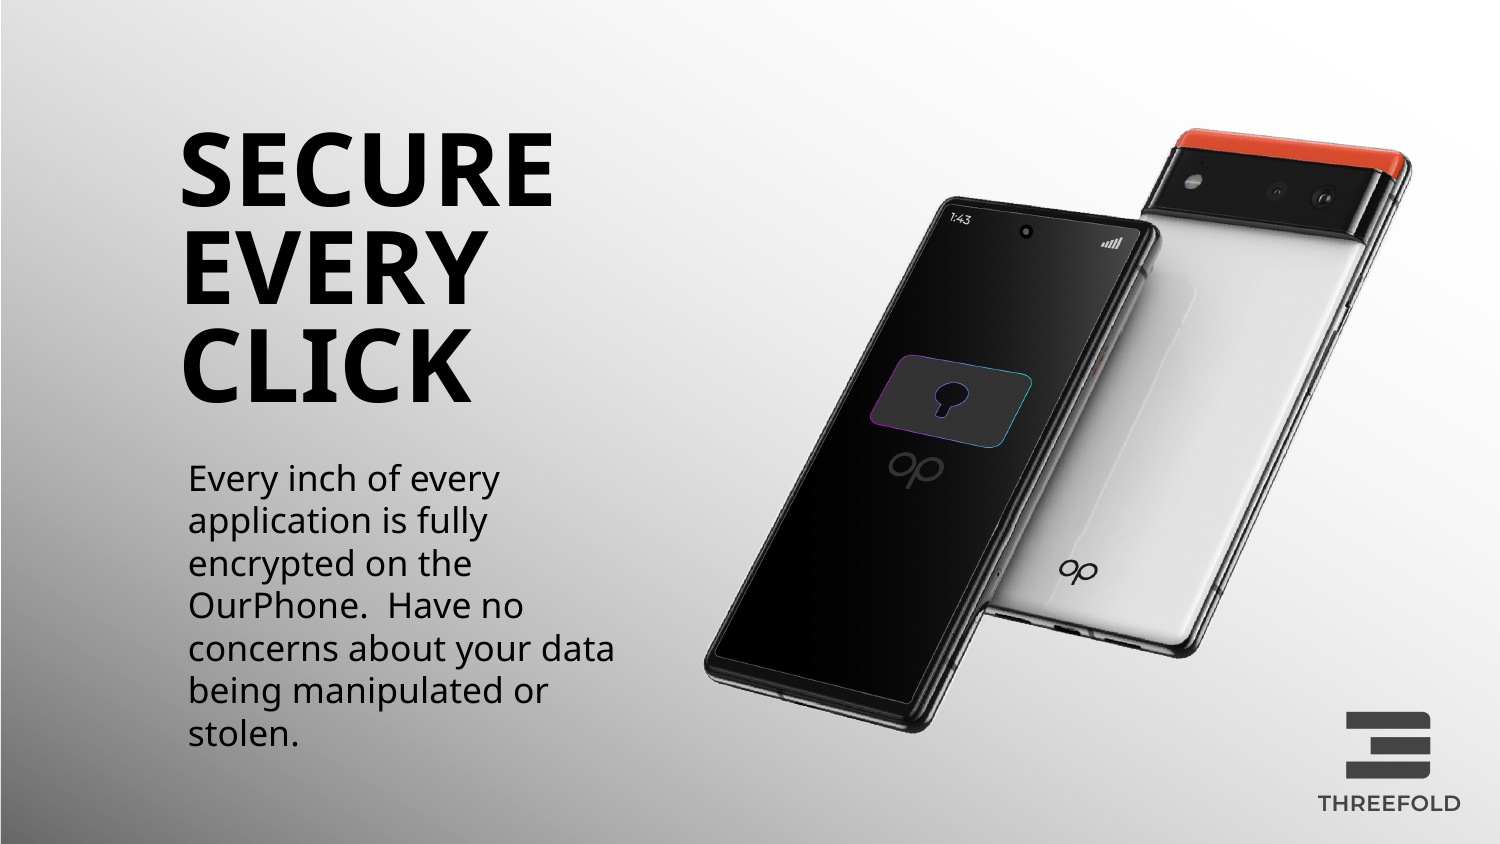

SECURE EVERY CLICK
Every inch of every application is fully encrypted on the OurPhone. Have no concerns about your data being manipulated or stolen.